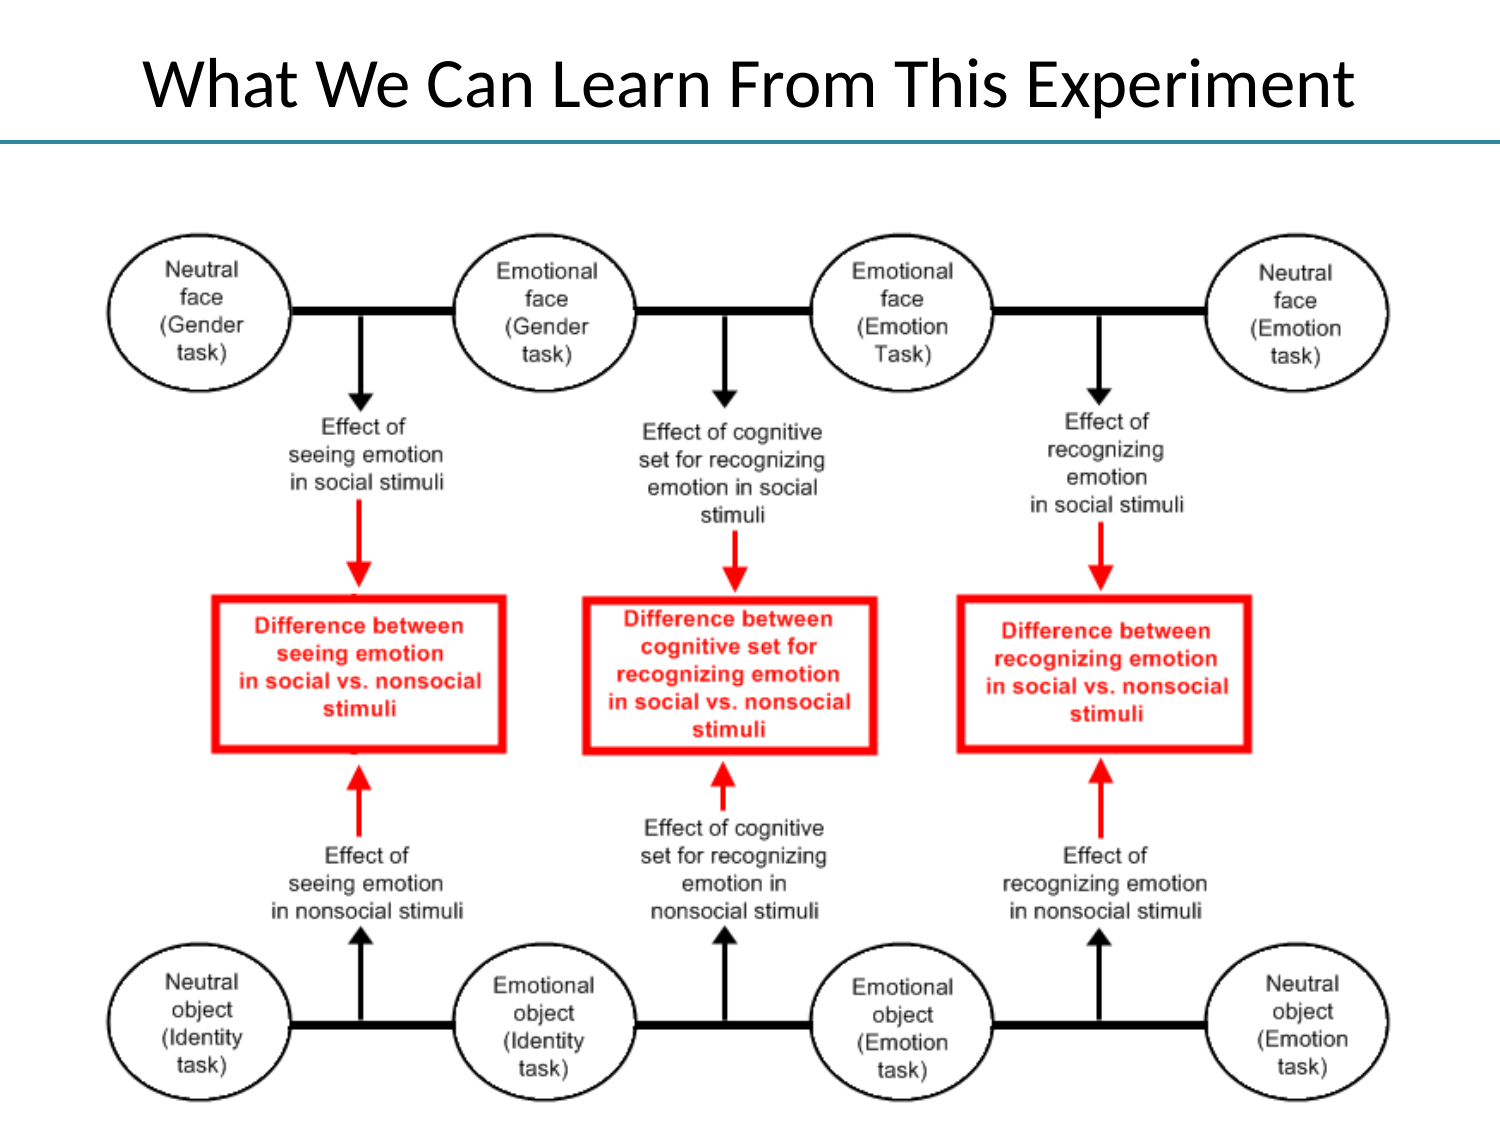

# What We Can Learn From This Experiment